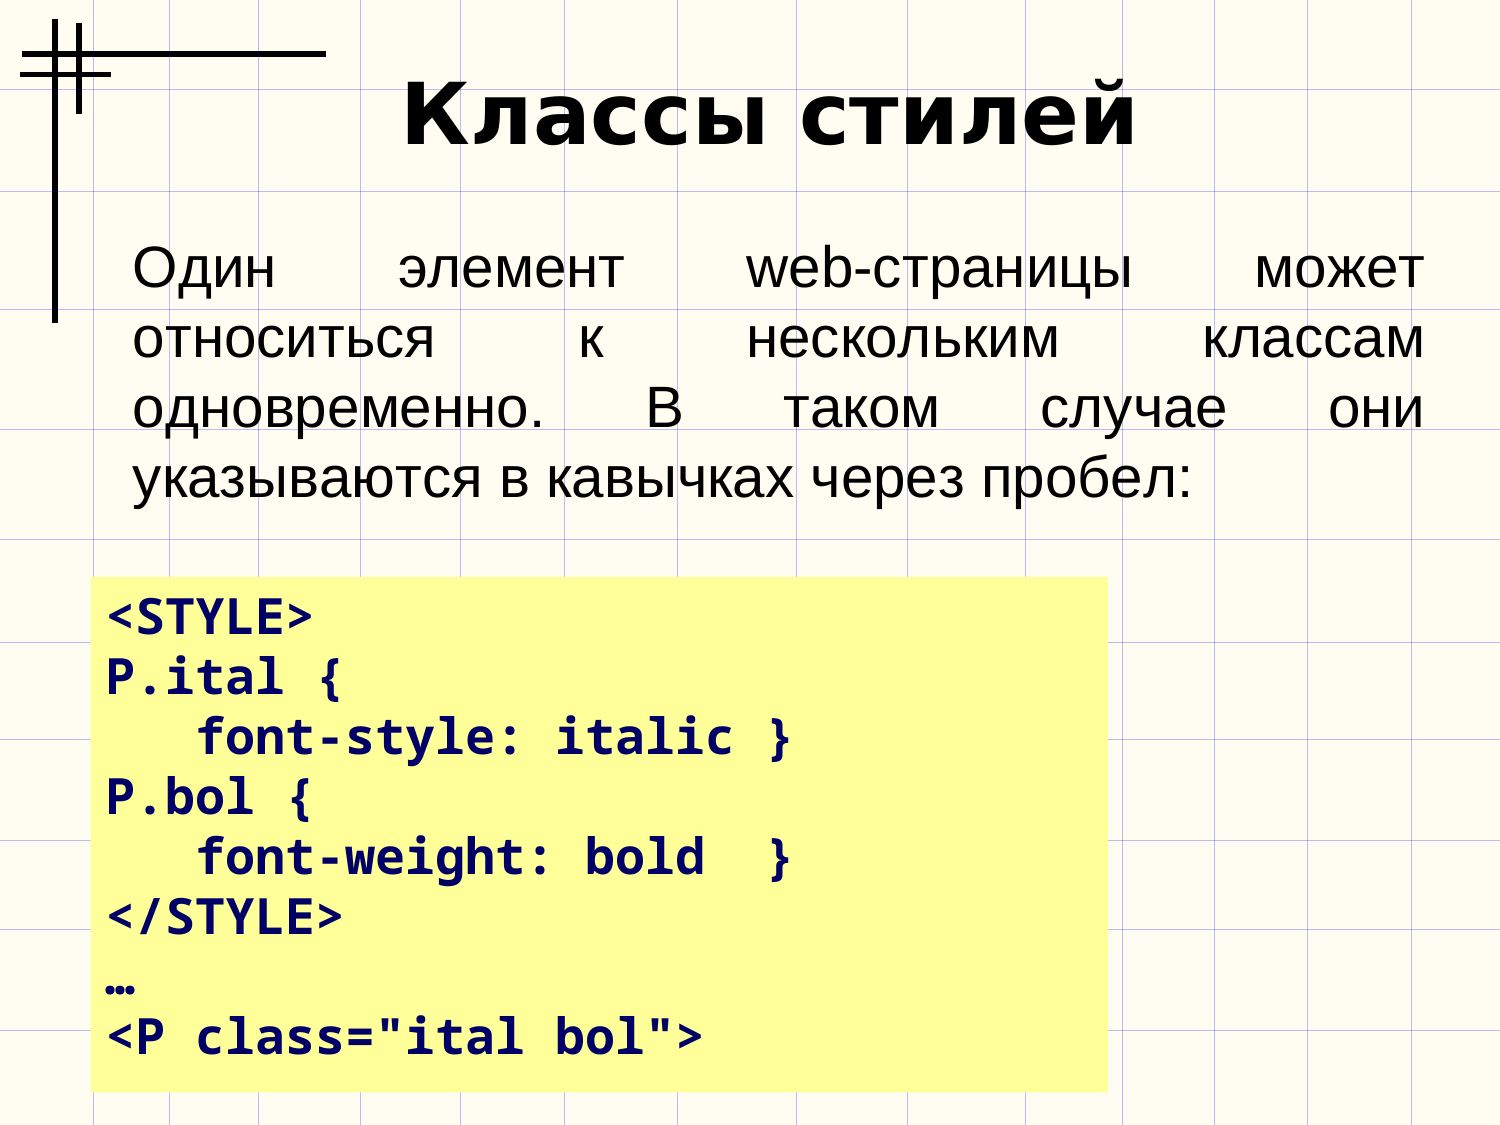

# Классы стилей
Один элемент web-страницы может относиться к нескольким классам одновременно. В таком случае они указываются в кавычках через пробел:
<Style>
p.ital {
 font-style: italic }
p.bol {
 font-weight: bold }
</style>
…
<P class="ital bol">